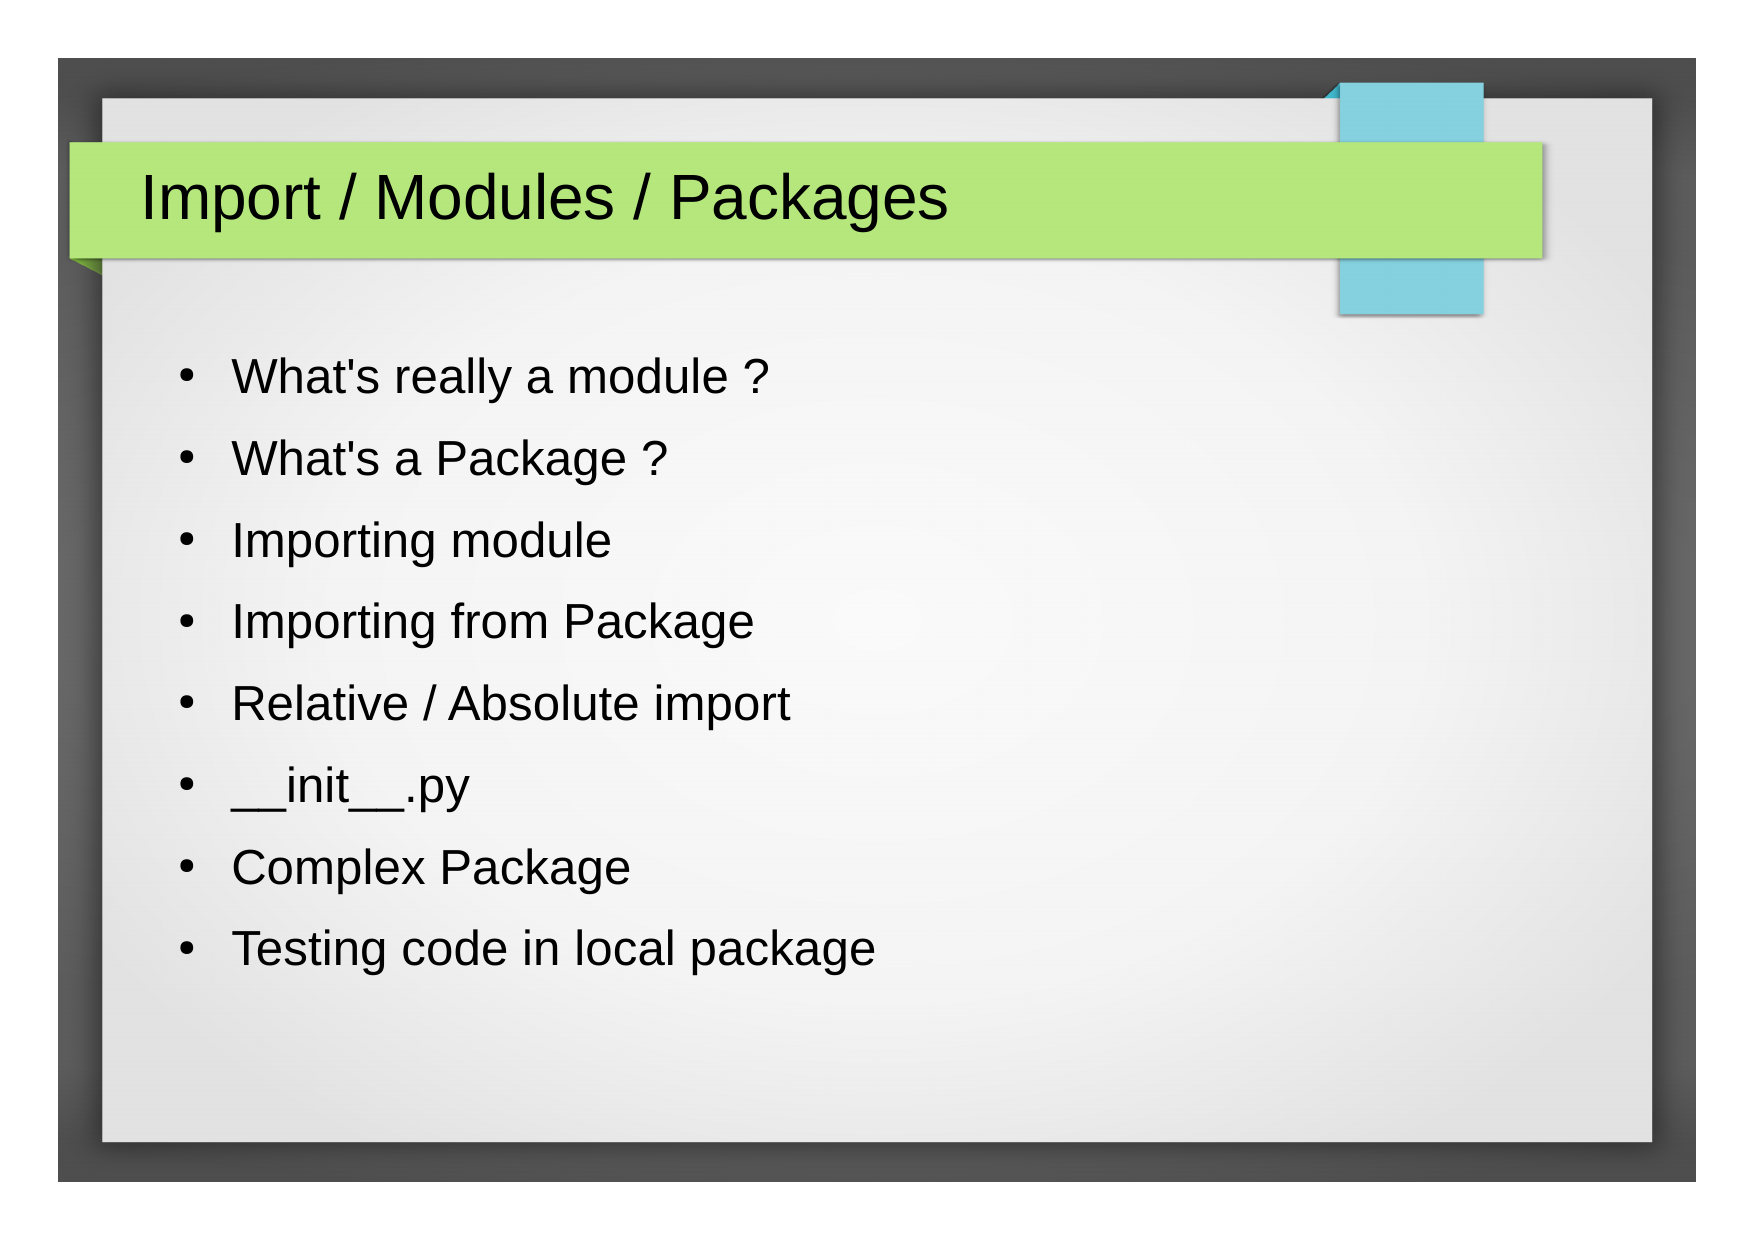

# Import / Modules / Packages
What's really a module ?
What's a Package ?
Importing module
Importing from Package
Relative / Absolute import
__init__.py
Complex Package
Testing code in local package